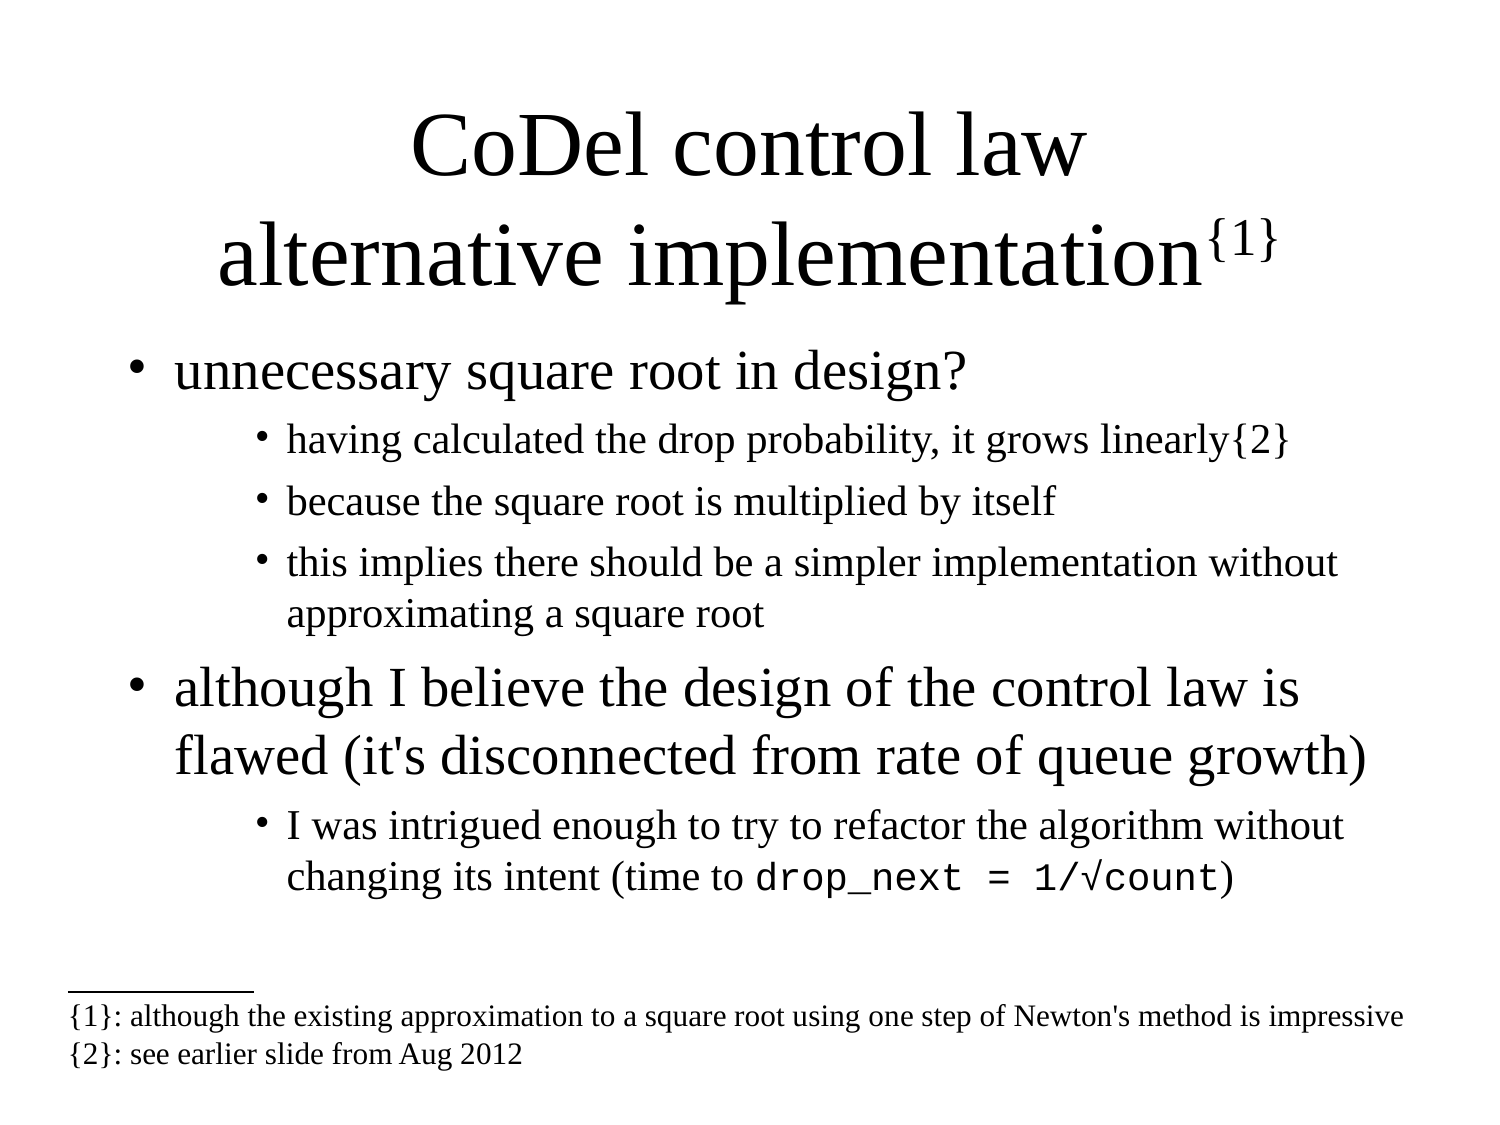

CoDel control law
alternative implementation{1}
unnecessary square root in design?
having calculated the drop probability, it grows linearly{2}
because the square root is multiplied by itself
this implies there should be a simpler implementation without approximating a square root
although I believe the design of the control law is flawed (it's disconnected from rate of queue growth)
I was intrigued enough to try to refactor the algorithm without changing its intent (time to drop_next = 1/√count)
{1}: although the existing approximation to a square root using one step of Newton's method is impressive
{2}: see earlier slide from Aug 2012